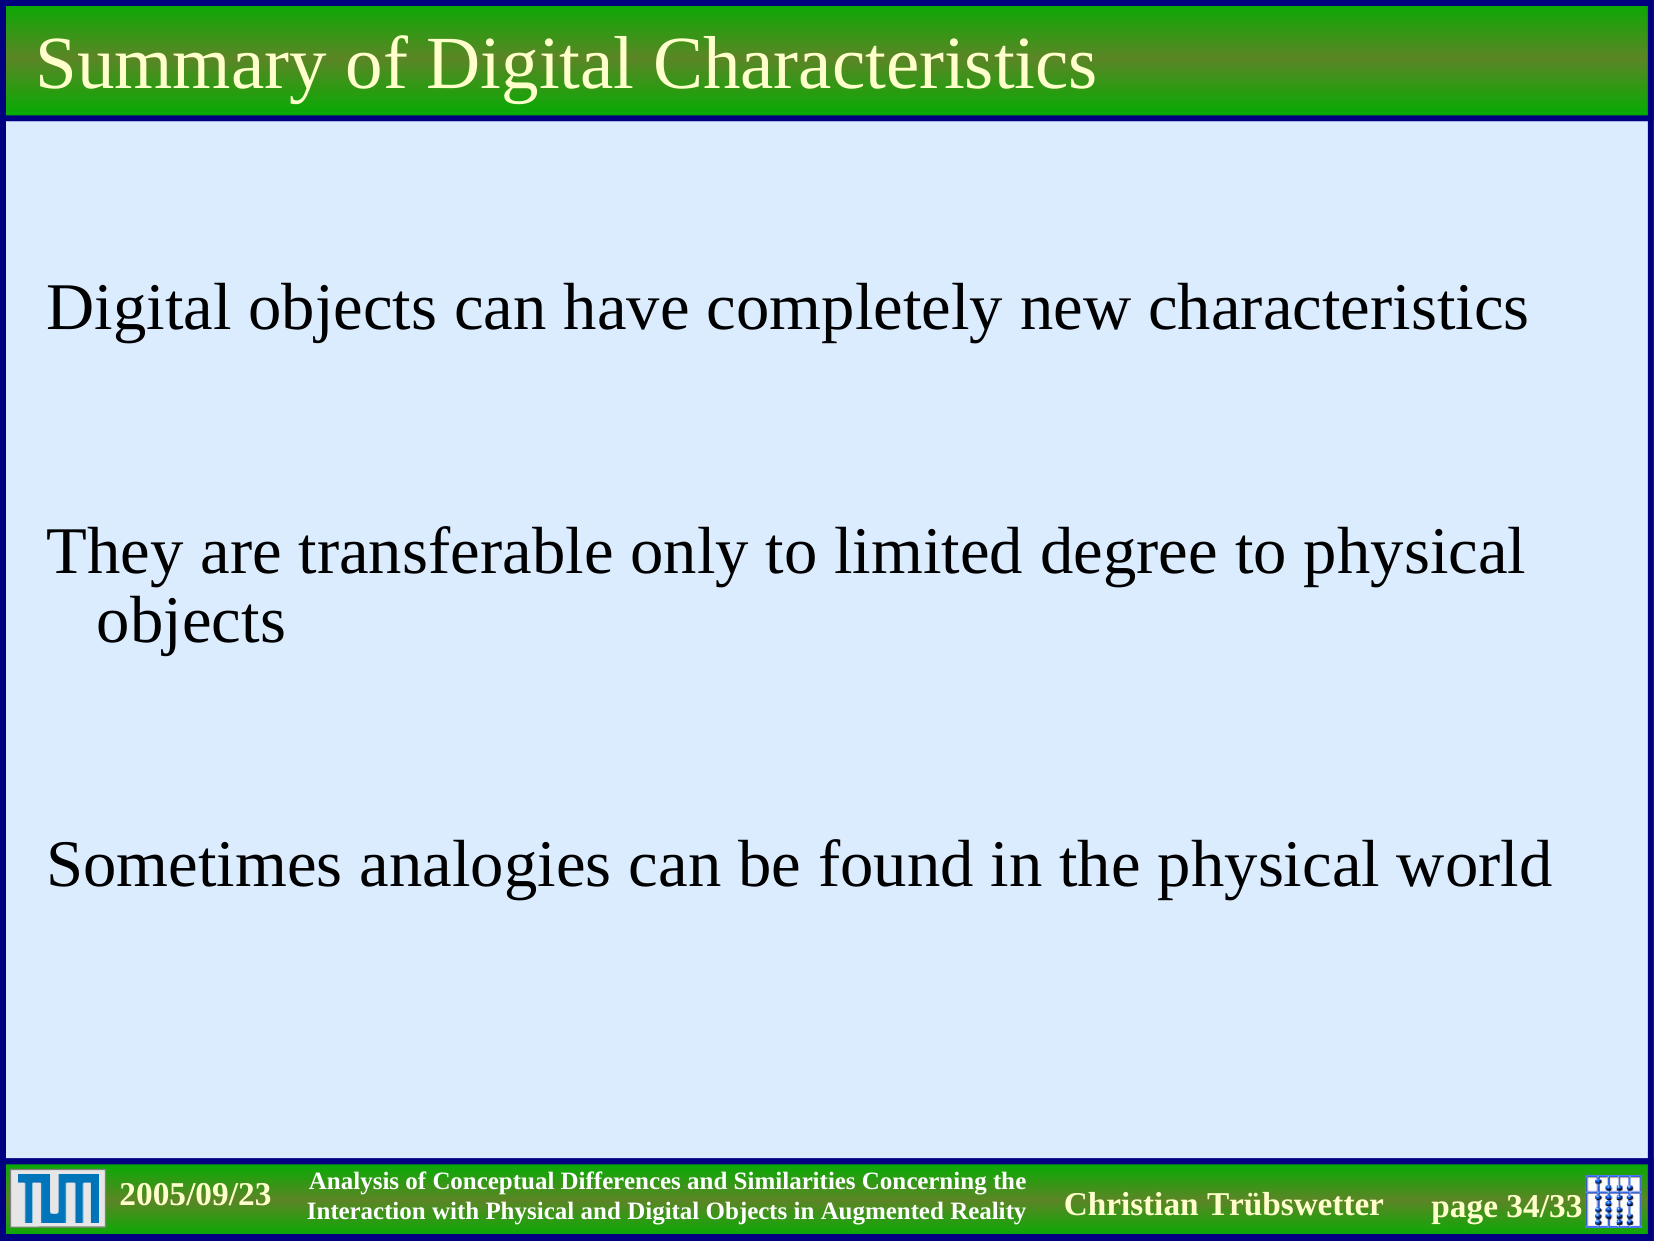

# Summary of Digital Characteristics
Digital objects can have completely new characteristics
They are transferable only to limited degree to physical objects
Sometimes analogies can be found in the physical world